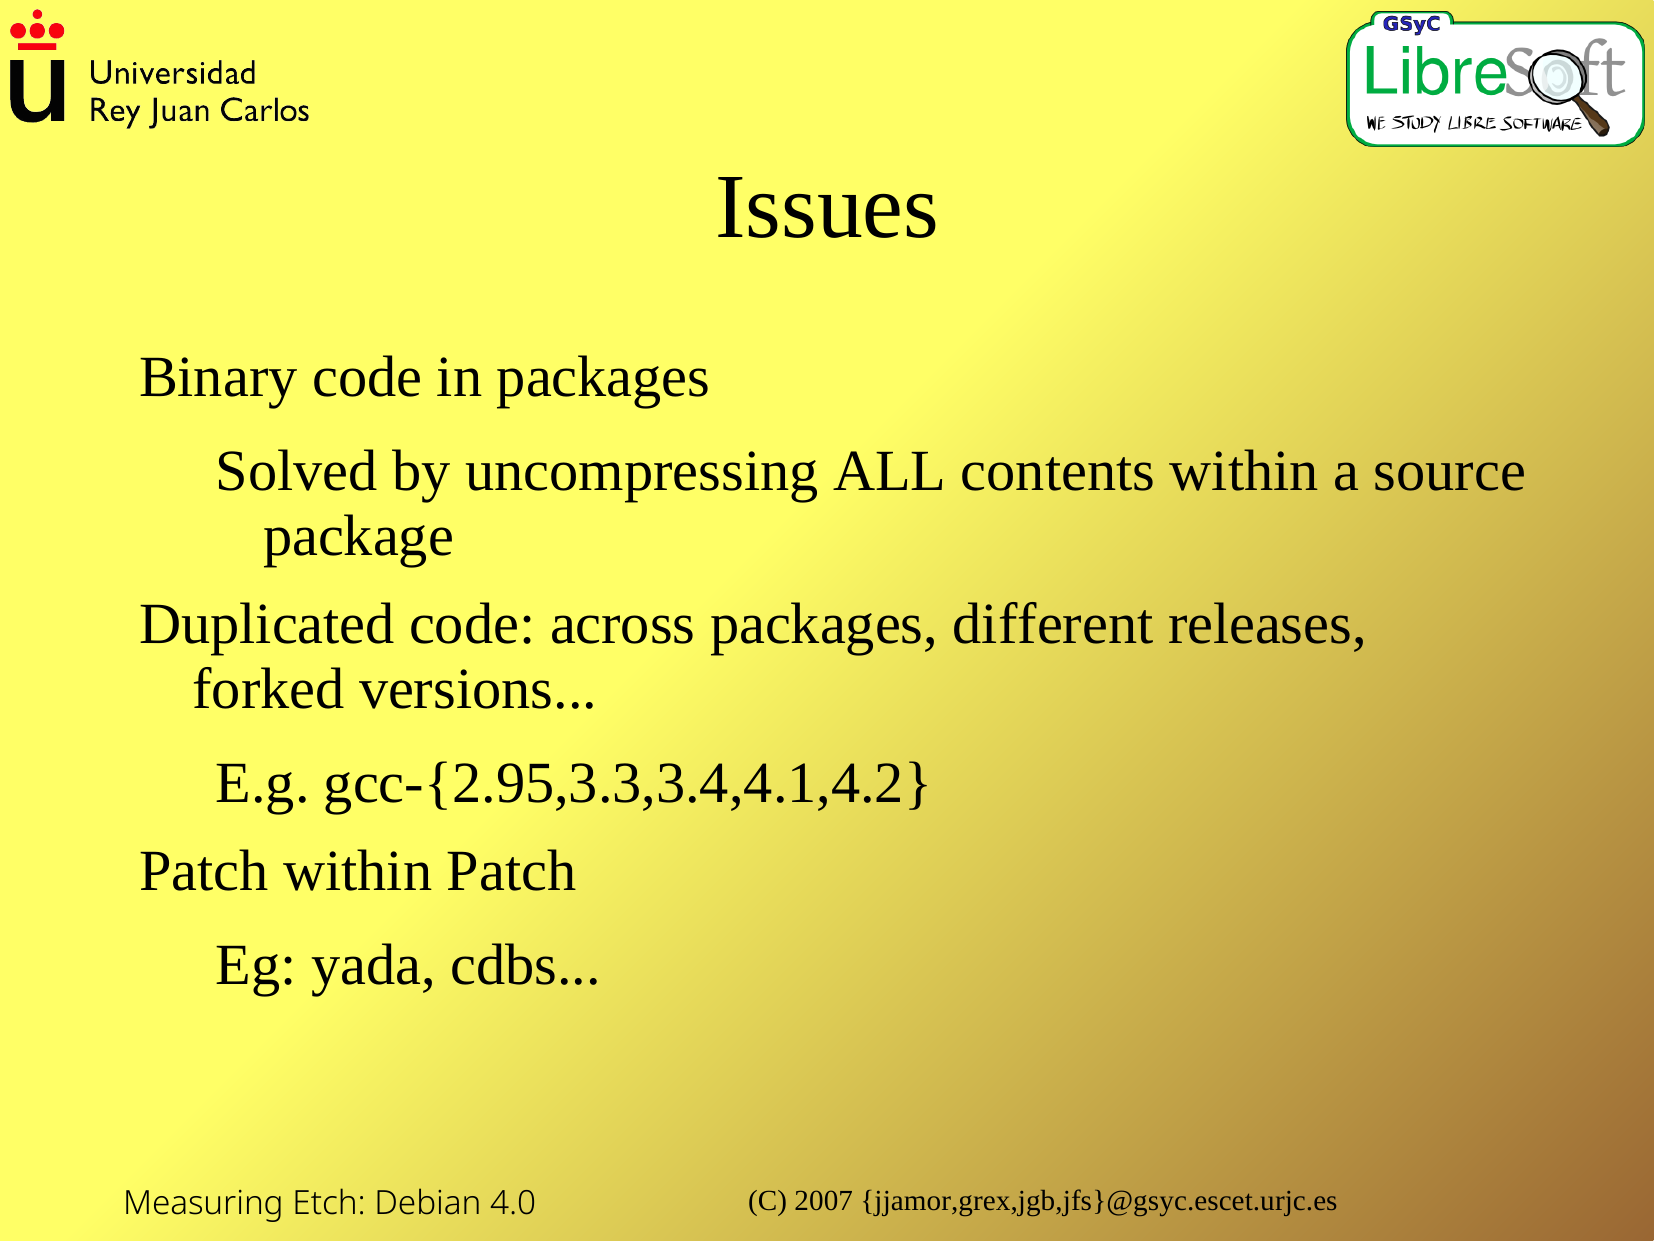

# Issues
Binary code in packages
Solved by uncompressing ALL contents within a source package
Duplicated code: across packages, different releases, forked versions...
E.g. gcc-{2.95,3.3,3.4,4.1,4.2}
Patch within Patch
Eg: yada, cdbs...